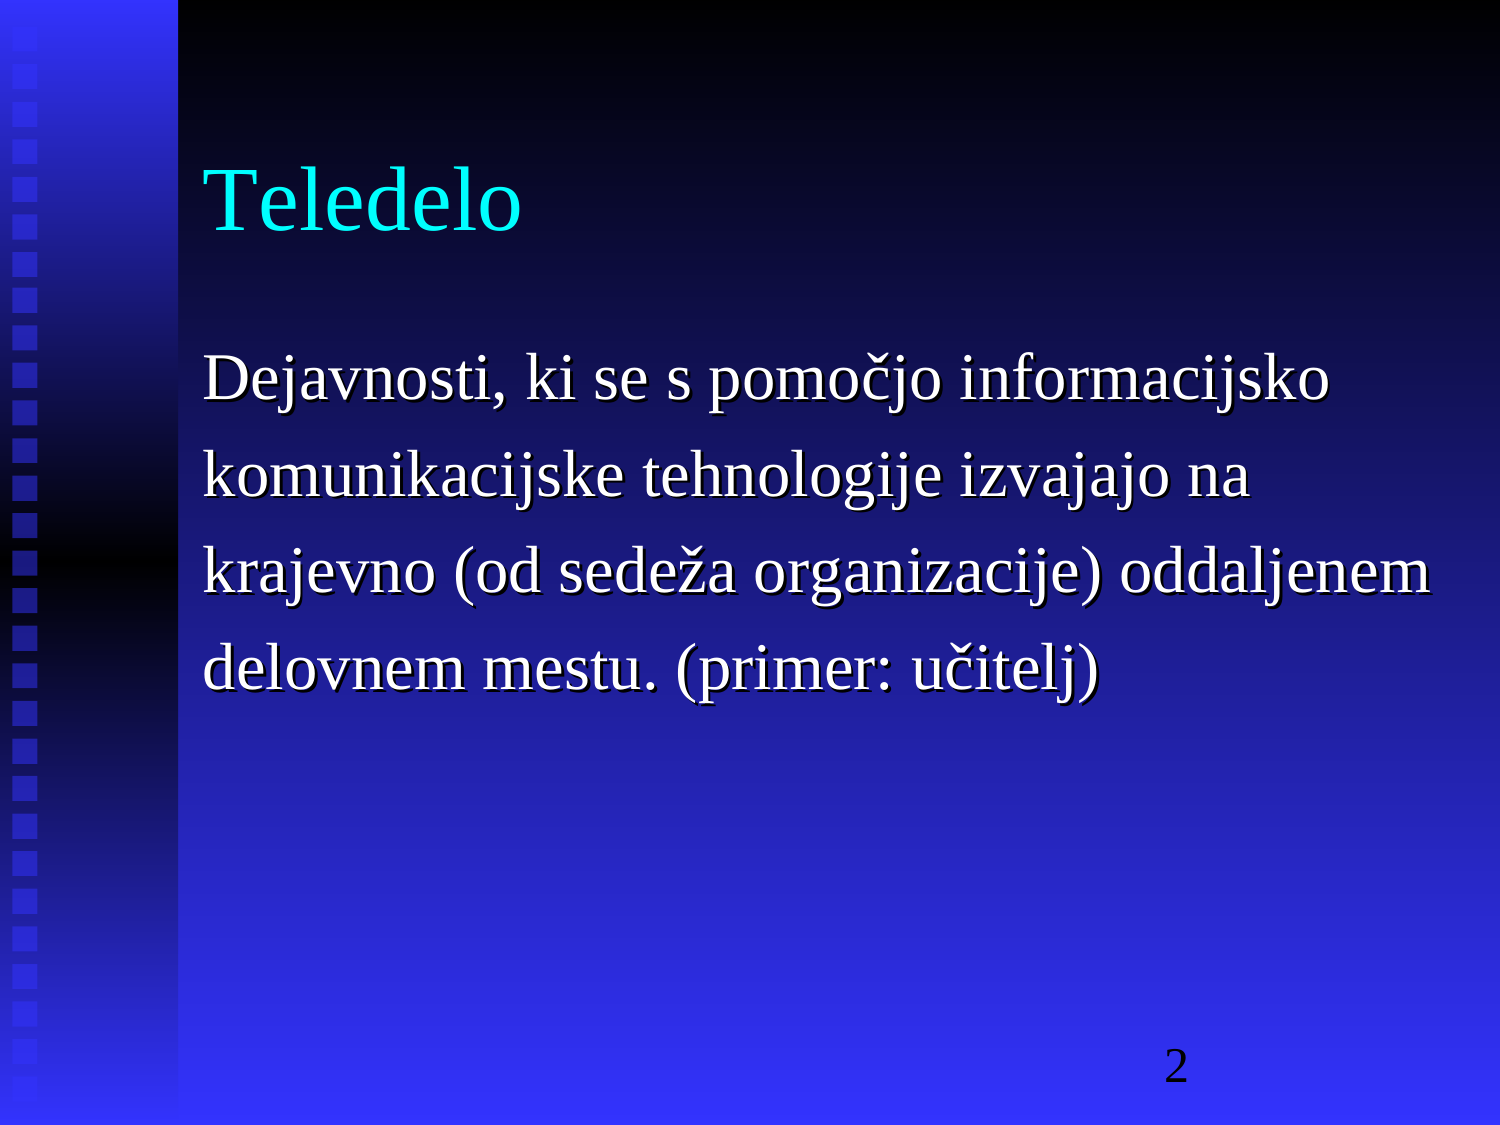

# Teledelo
Dejavnosti, ki se s pomočjo informacijsko
komunikacijske tehnologije izvajajo na
krajevno (od sedeža organizacije) oddaljenem
delovnem mestu. (primer: učitelj)
2